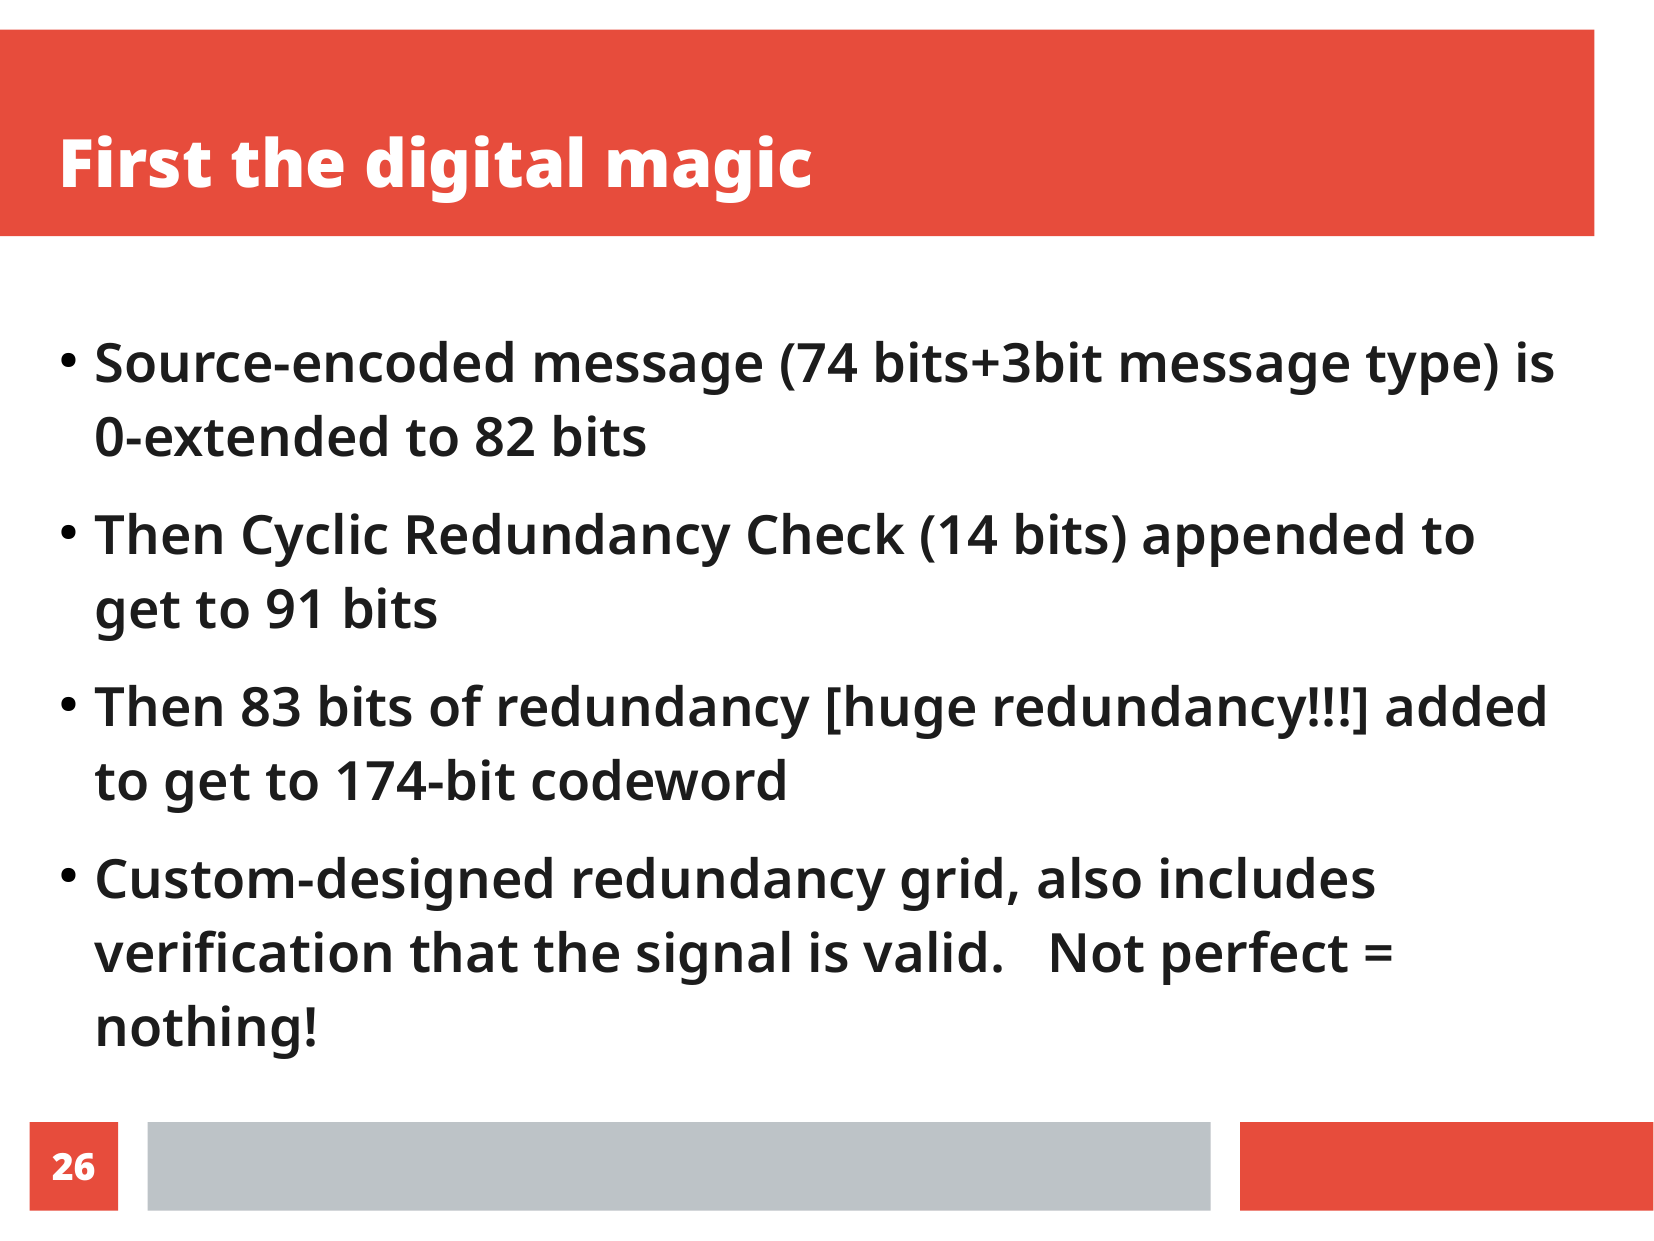

# First the digital magic
Source-encoded message (74 bits+3bit message type) is 0-extended to 82 bits
Then Cyclic Redundancy Check (14 bits) appended to get to 91 bits
Then 83 bits of redundancy [huge redundancy!!!] added to get to 174-bit codeword
Custom-designed redundancy grid, also includes verification that the signal is valid. Not perfect = nothing!
26